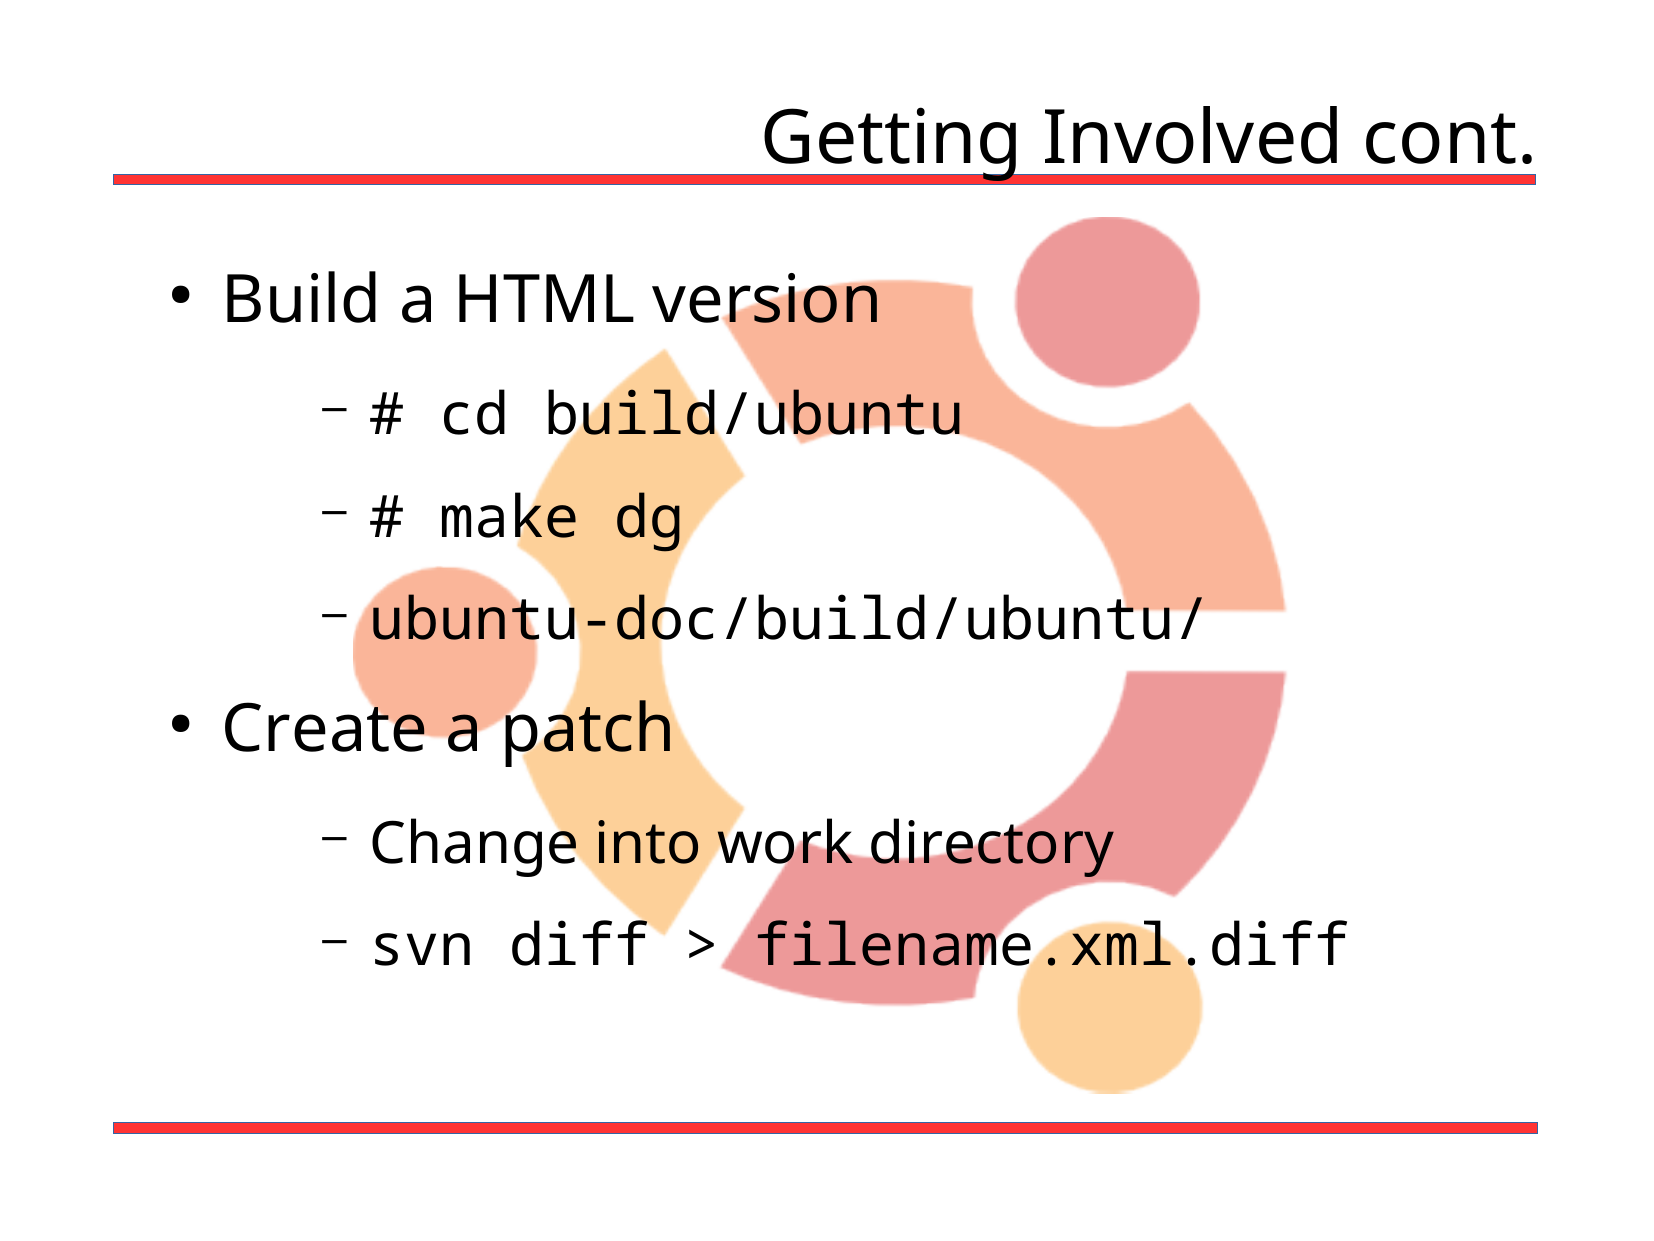

# Getting Involved cont.
Build a HTML version
# cd build/ubuntu
# make dg
ubuntu-doc/build/ubuntu/
Create a patch
Change into work directory
svn diff > filename.xml.diff